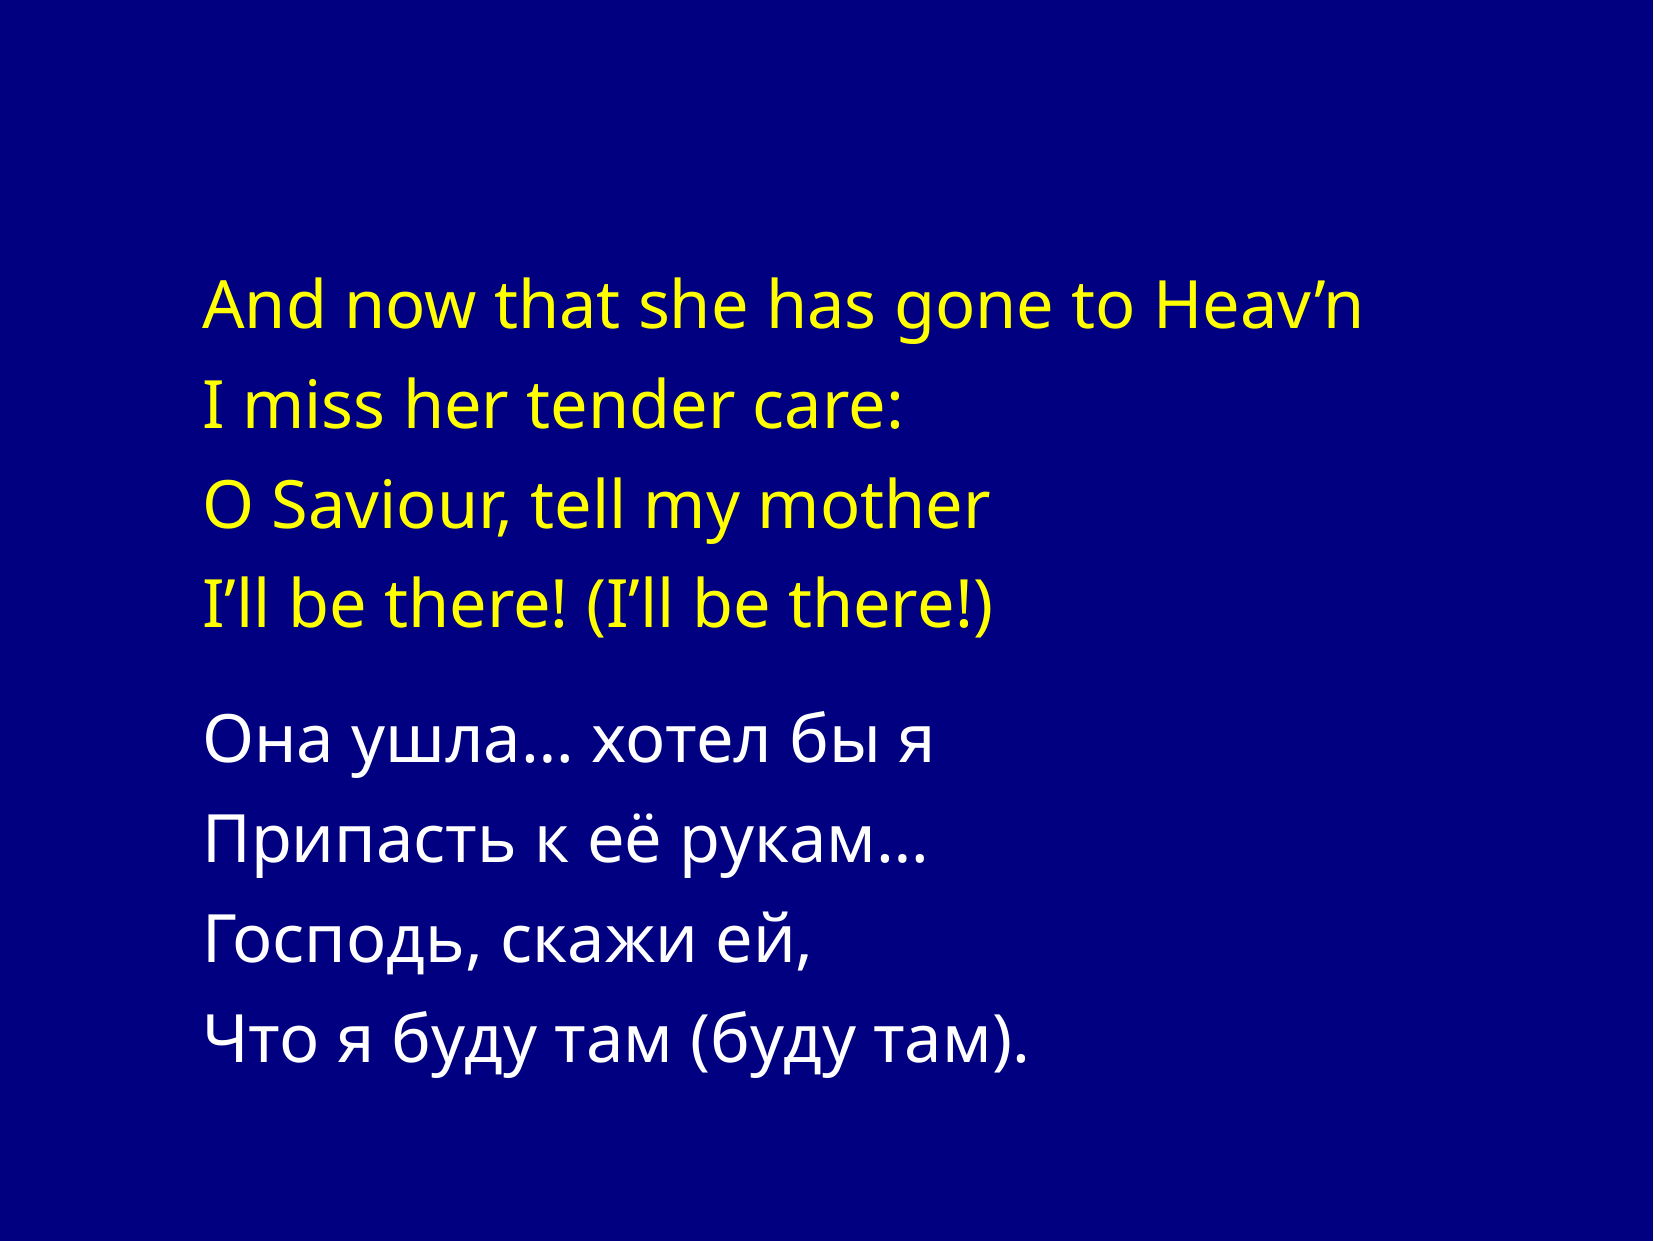

And now that she has gone to Heav’n
	I miss her tender care:
	O Saviour, tell my mother
	I’ll be there! (I’ll be there!)
	Она ушла… хотел бы я
	Припасть к её рукам…
	Господь, скажи ей,
	Что я буду там (буду там).